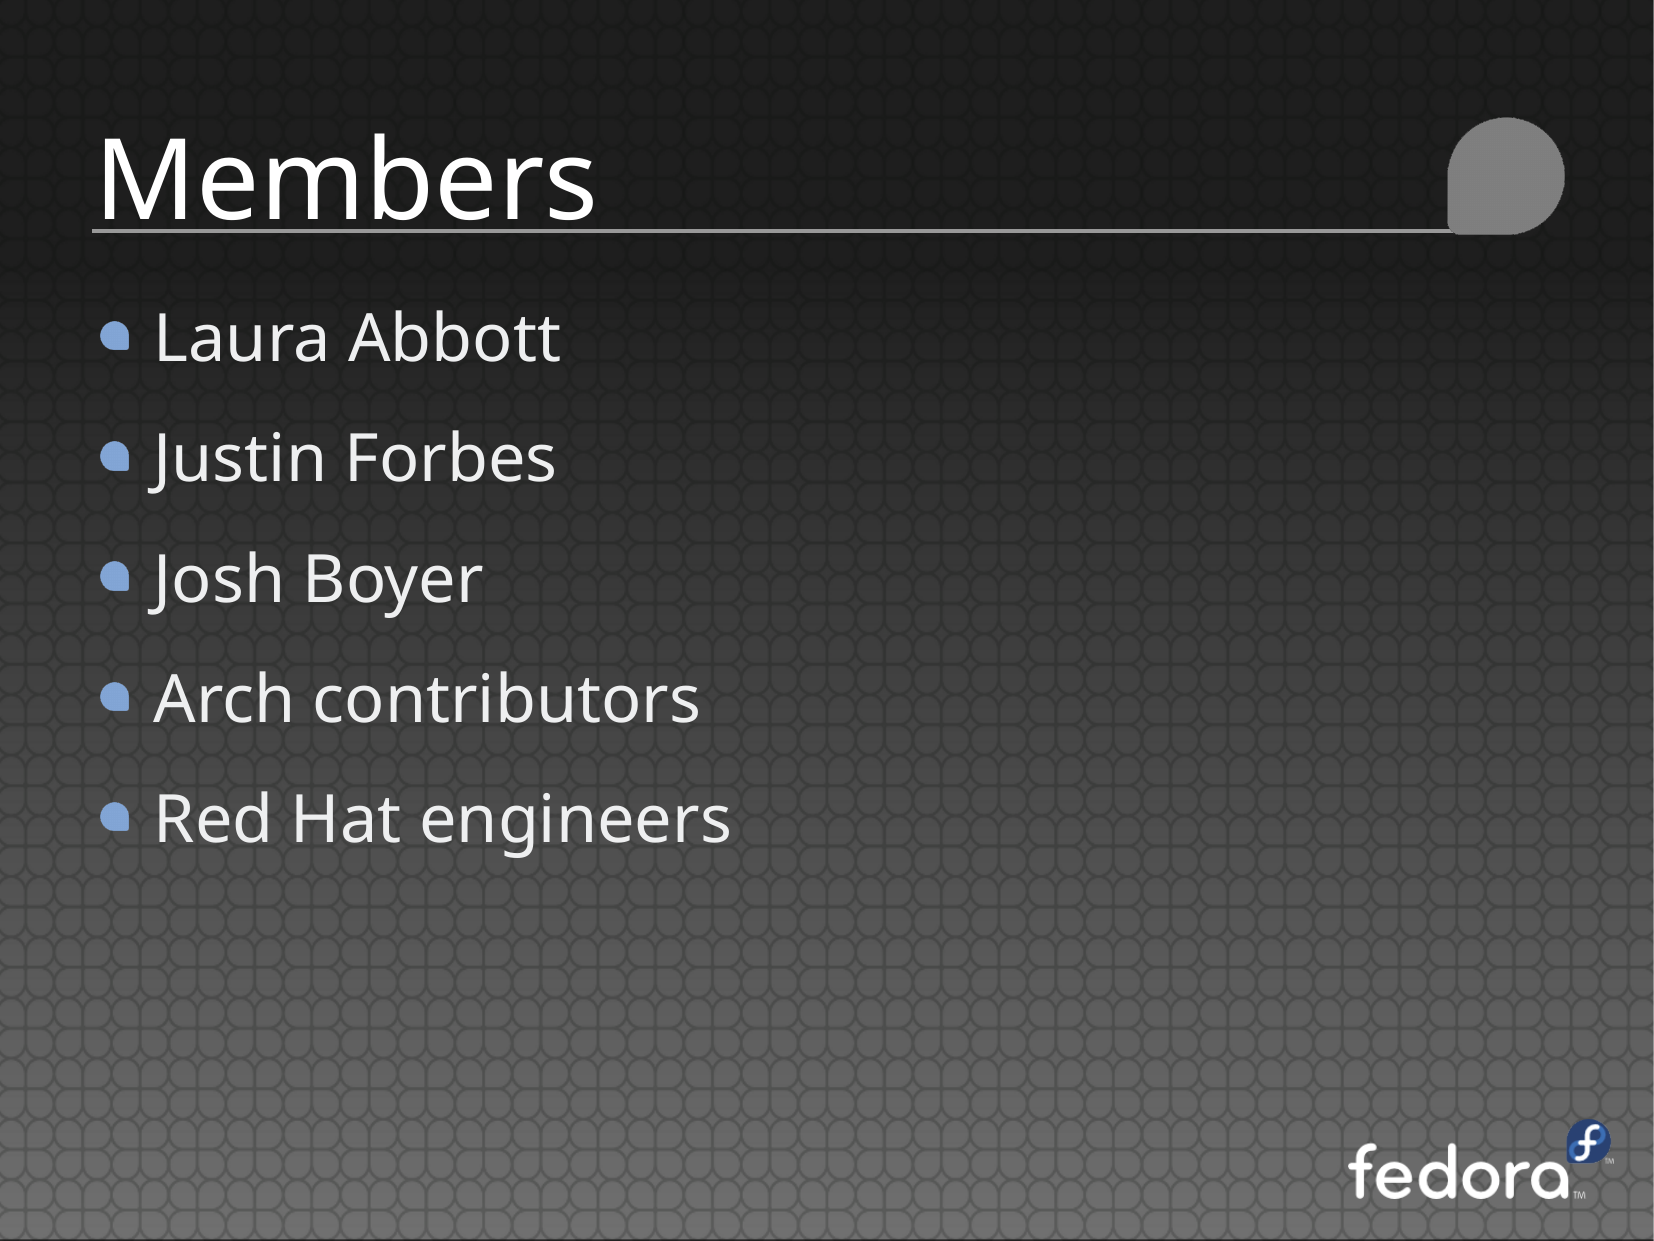

Members
# Laura Abbott
Justin Forbes
Josh Boyer
Arch contributors
Red Hat engineers